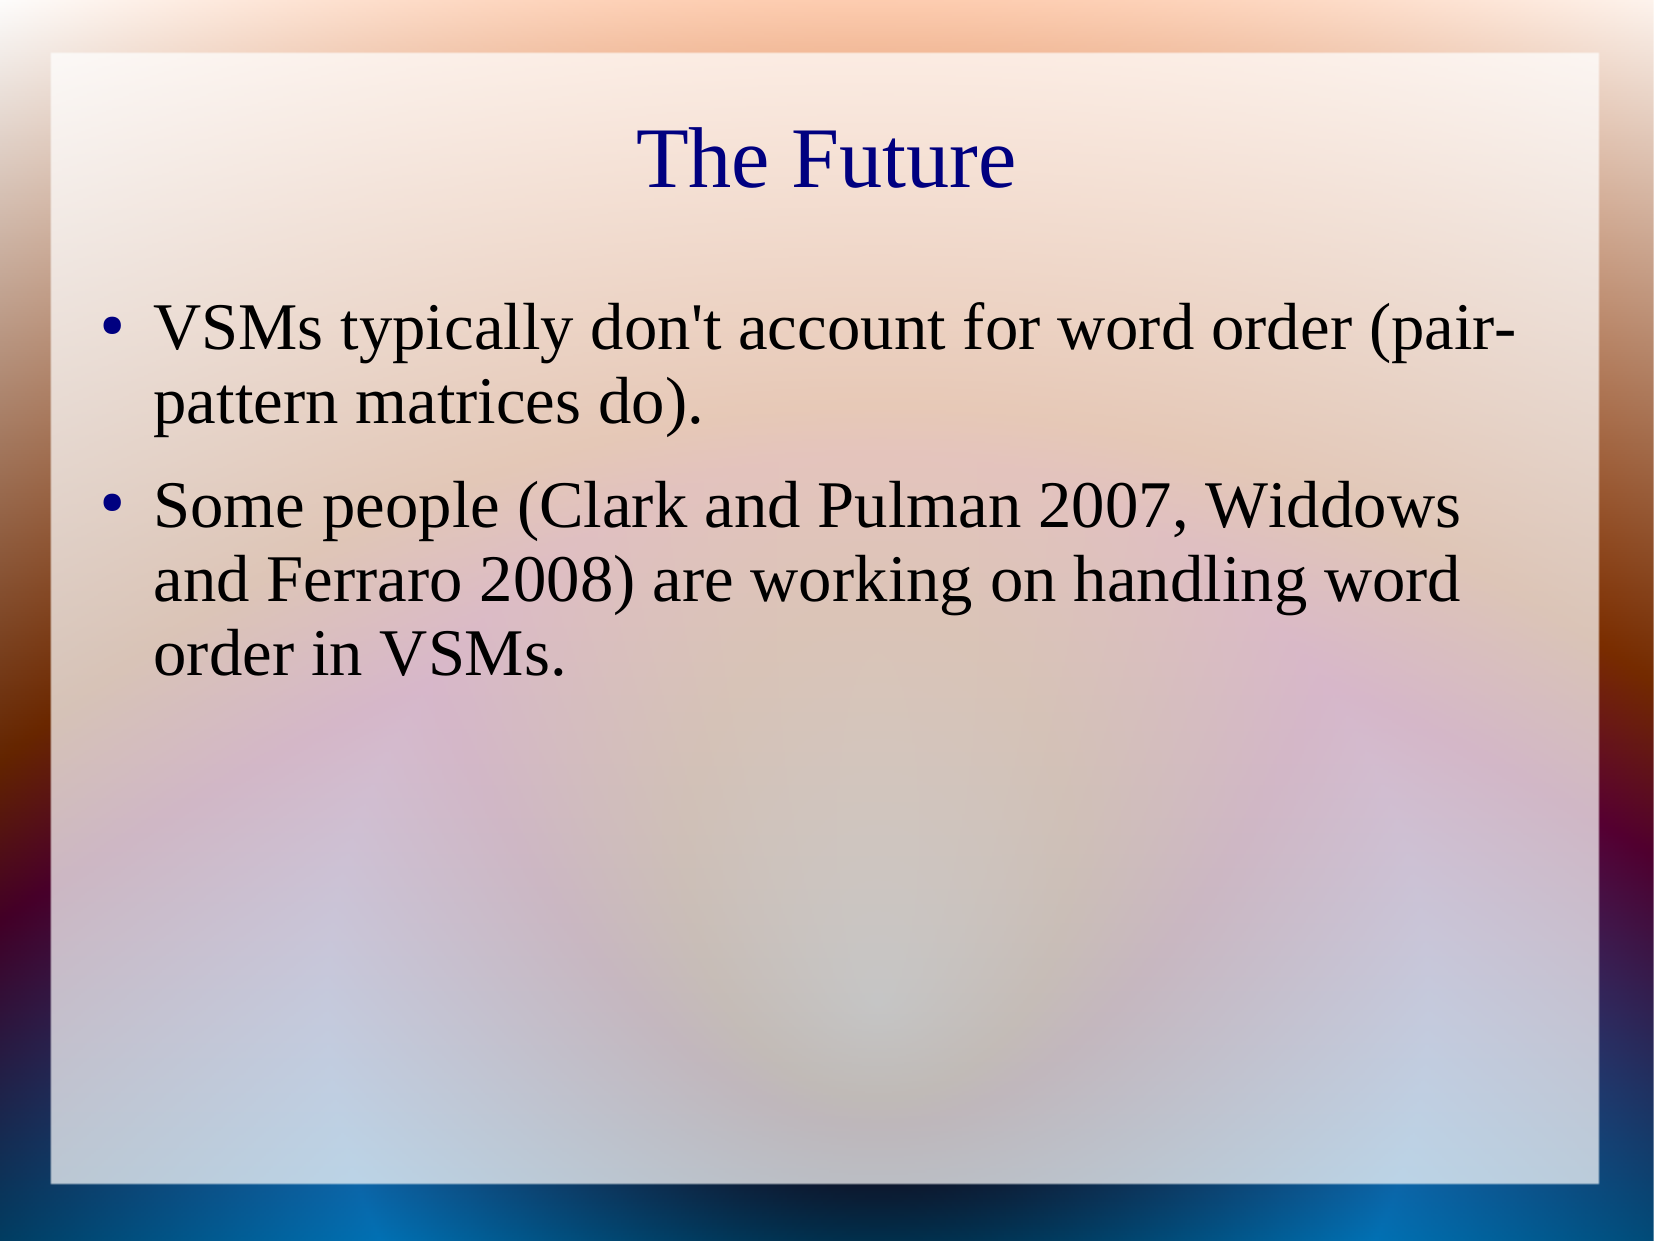

# The Future
VSMs typically don't account for word order (pair-pattern matrices do).
Some people (Clark and Pulman 2007, Widdows and Ferraro 2008) are working on handling word order in VSMs.